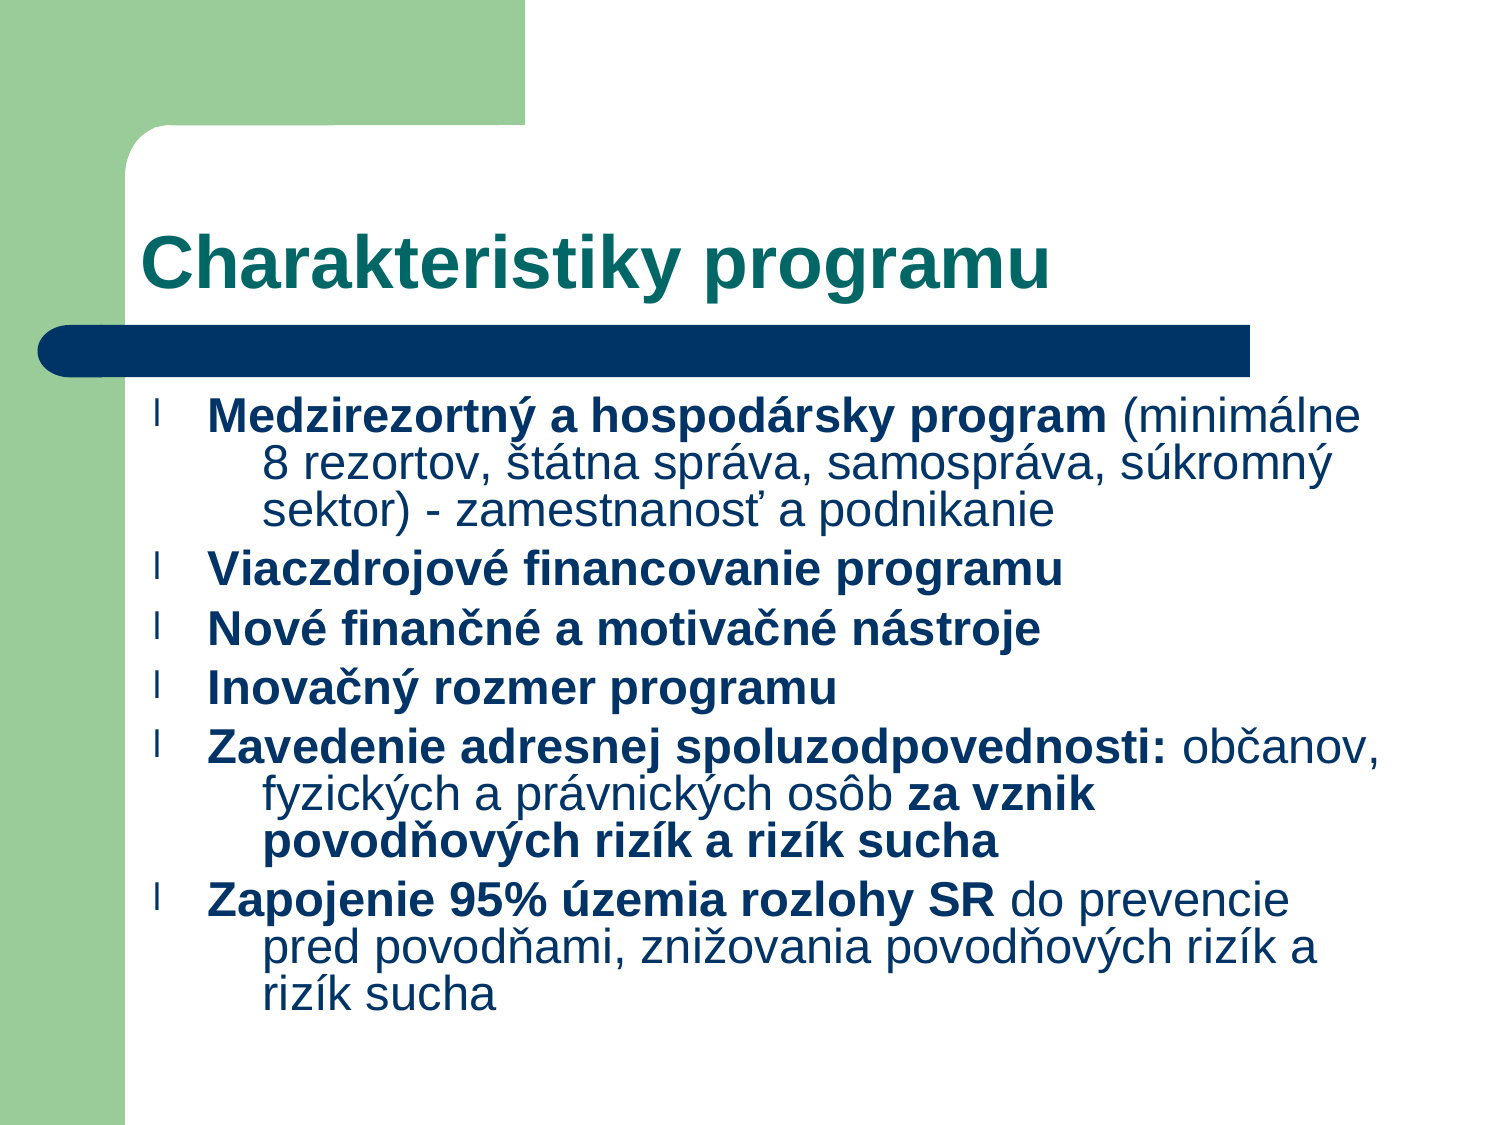

# Charakteristiky programu
Medzirezortný a hospodársky program (minimálne 8 rezortov, štátna správa, samospráva, súkromný sektor) - zamestnanosť a podnikanie
Viaczdrojové financovanie programu
Nové finančné a motivačné nástroje
Inovačný rozmer programu
Zavedenie adresnej spoluzodpovednosti: občanov, fyzických a právnických osôb za vznik povodňových rizík a rizík sucha
Zapojenie 95% územia rozlohy SR do prevencie pred povodňami, znižovania povodňových rizík a rizík sucha